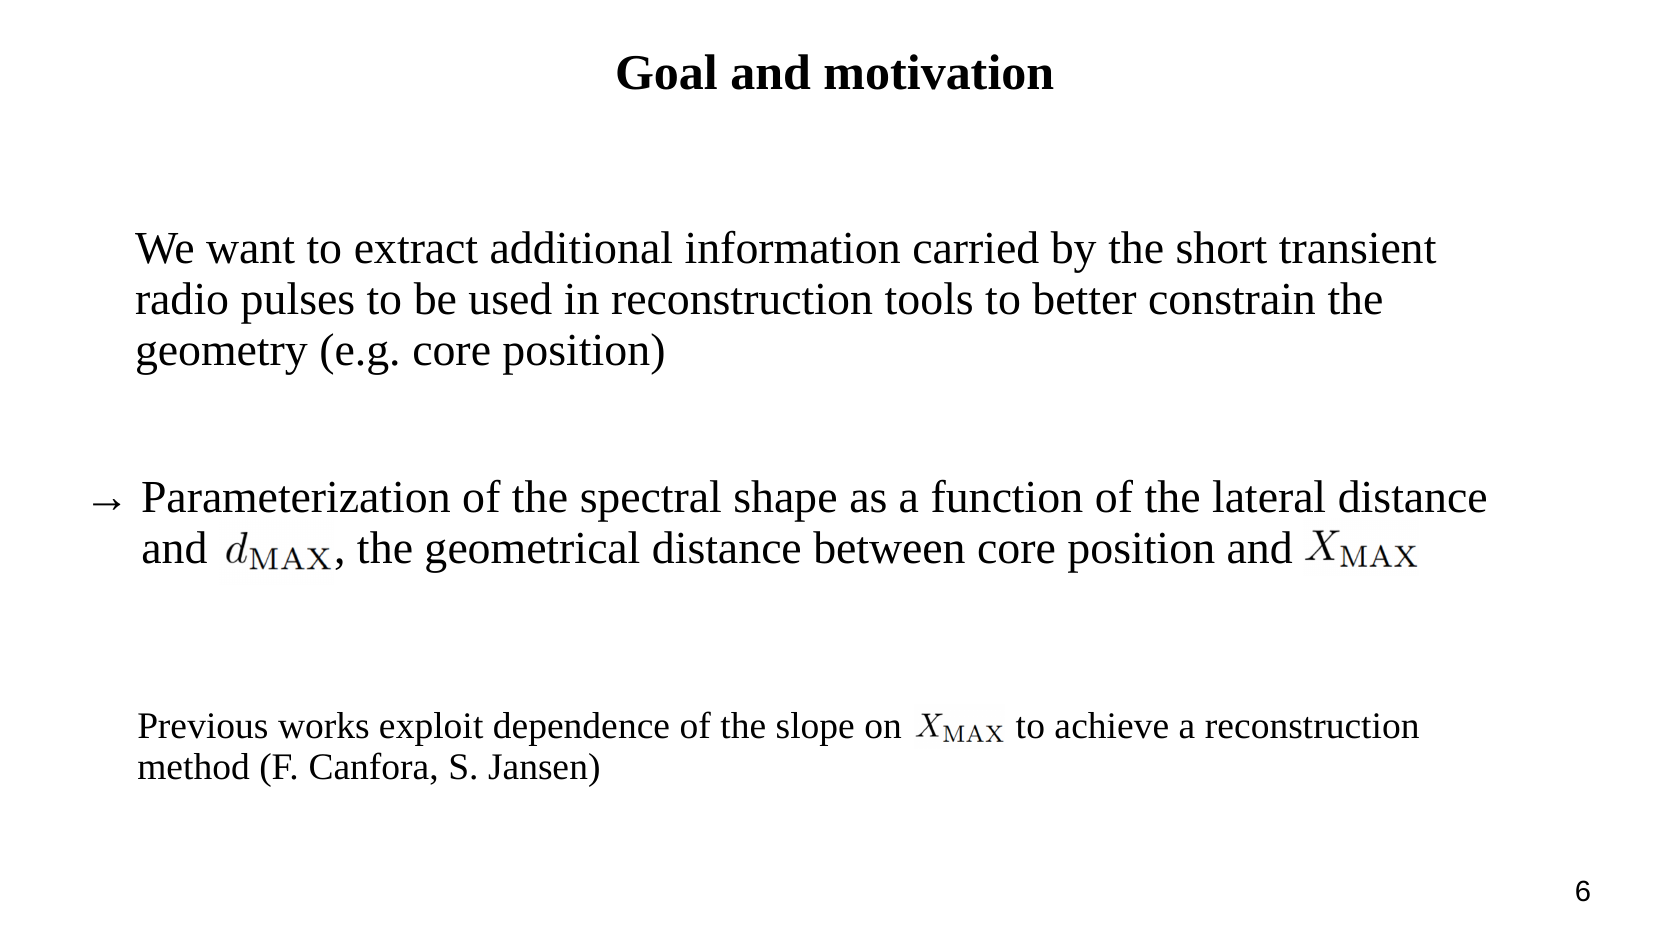

Goal and motivation
We want to extract additional information carried by the short transient radio pulses to be used in reconstruction tools to better constrain the geometry (e.g. core position)
→ Parameterization of the spectral shape as a function of the lateral distance and , the geometrical distance between core position and
Previous works exploit dependence of the slope on to achieve a reconstruction method (F. Canfora, S. Jansen)